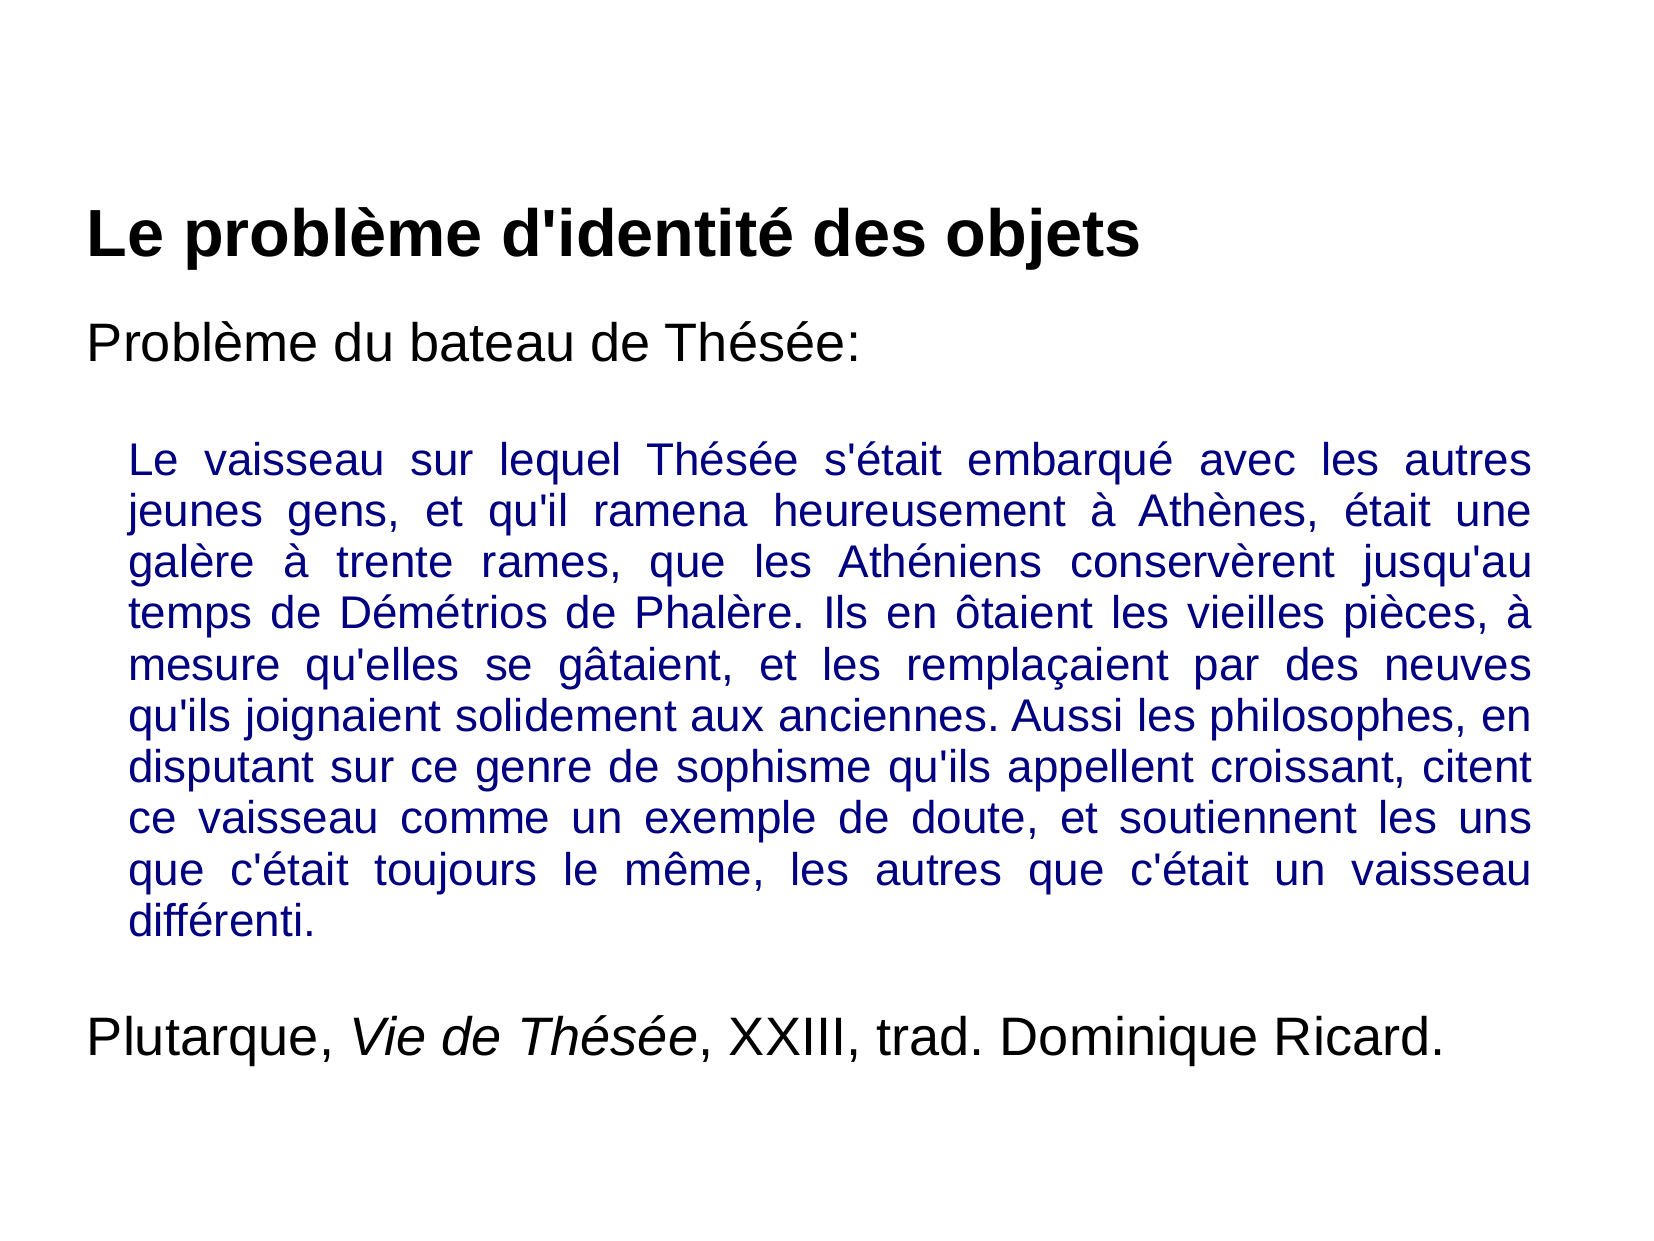

Le problème d'identité des objets
Problème du bateau de Thésée:
Le vaisseau sur lequel Thésée s'était embarqué avec les autres jeunes gens, et qu'il ramena heureusement à Athènes, était une galère à trente rames, que les Athéniens conservèrent jusqu'au temps de Démétrios de Phalère. Ils en ôtaient les vieilles pièces, à mesure qu'elles se gâtaient, et les remplaçaient par des neuves qu'ils joignaient solidement aux anciennes. Aussi les philosophes, en disputant sur ce genre de sophisme qu'ils appellent croissant, citent ce vaisseau comme un exemple de doute, et soutiennent les uns que c'était toujours le même, les autres que c'était un vaisseau différenti.
Plutarque, Vie de Thésée, XXIII, trad. Dominique Ricard.